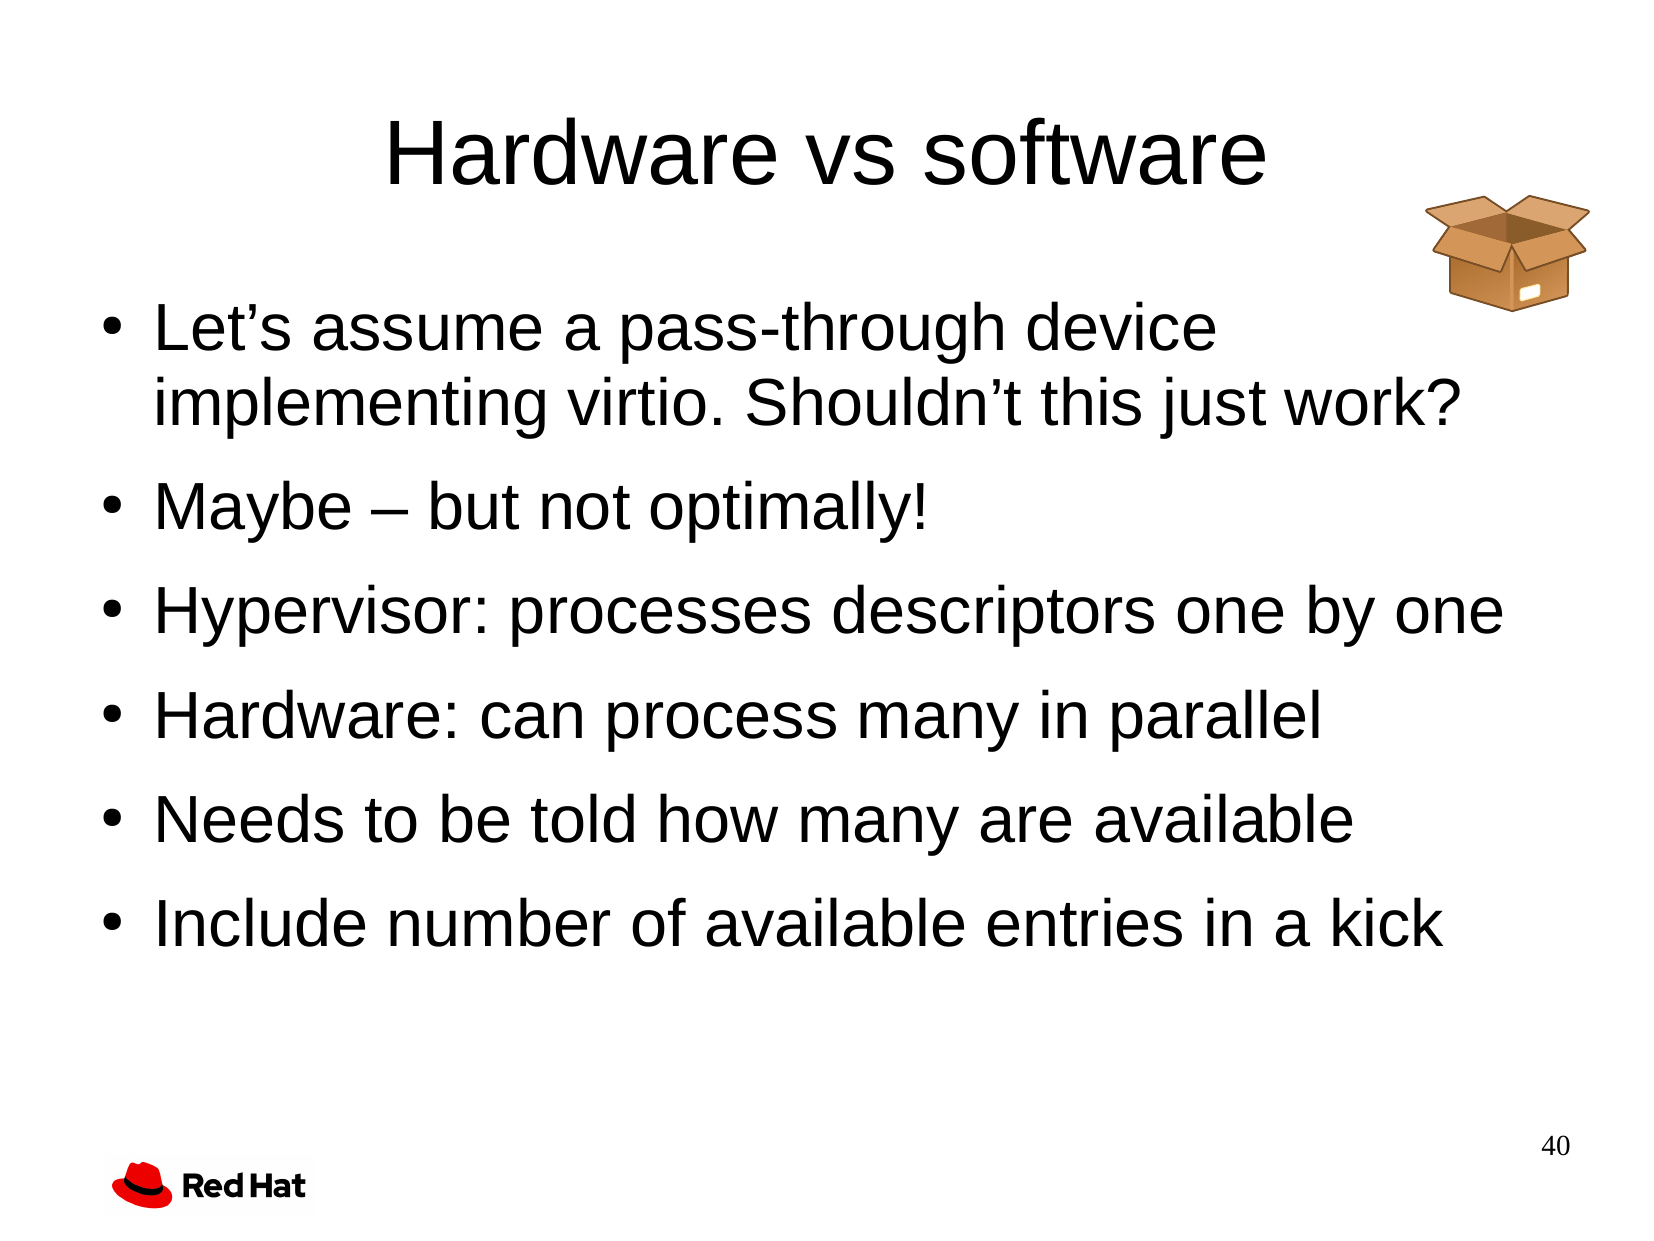

# Hardware vs software
Let’s assume a pass-through device implementing virtio. Shouldn’t this just work?
Maybe – but not optimally!
Hypervisor: processes descriptors one by one
Hardware: can process many in parallel
Needs to be told how many are available
Include number of available entries in a kick
40